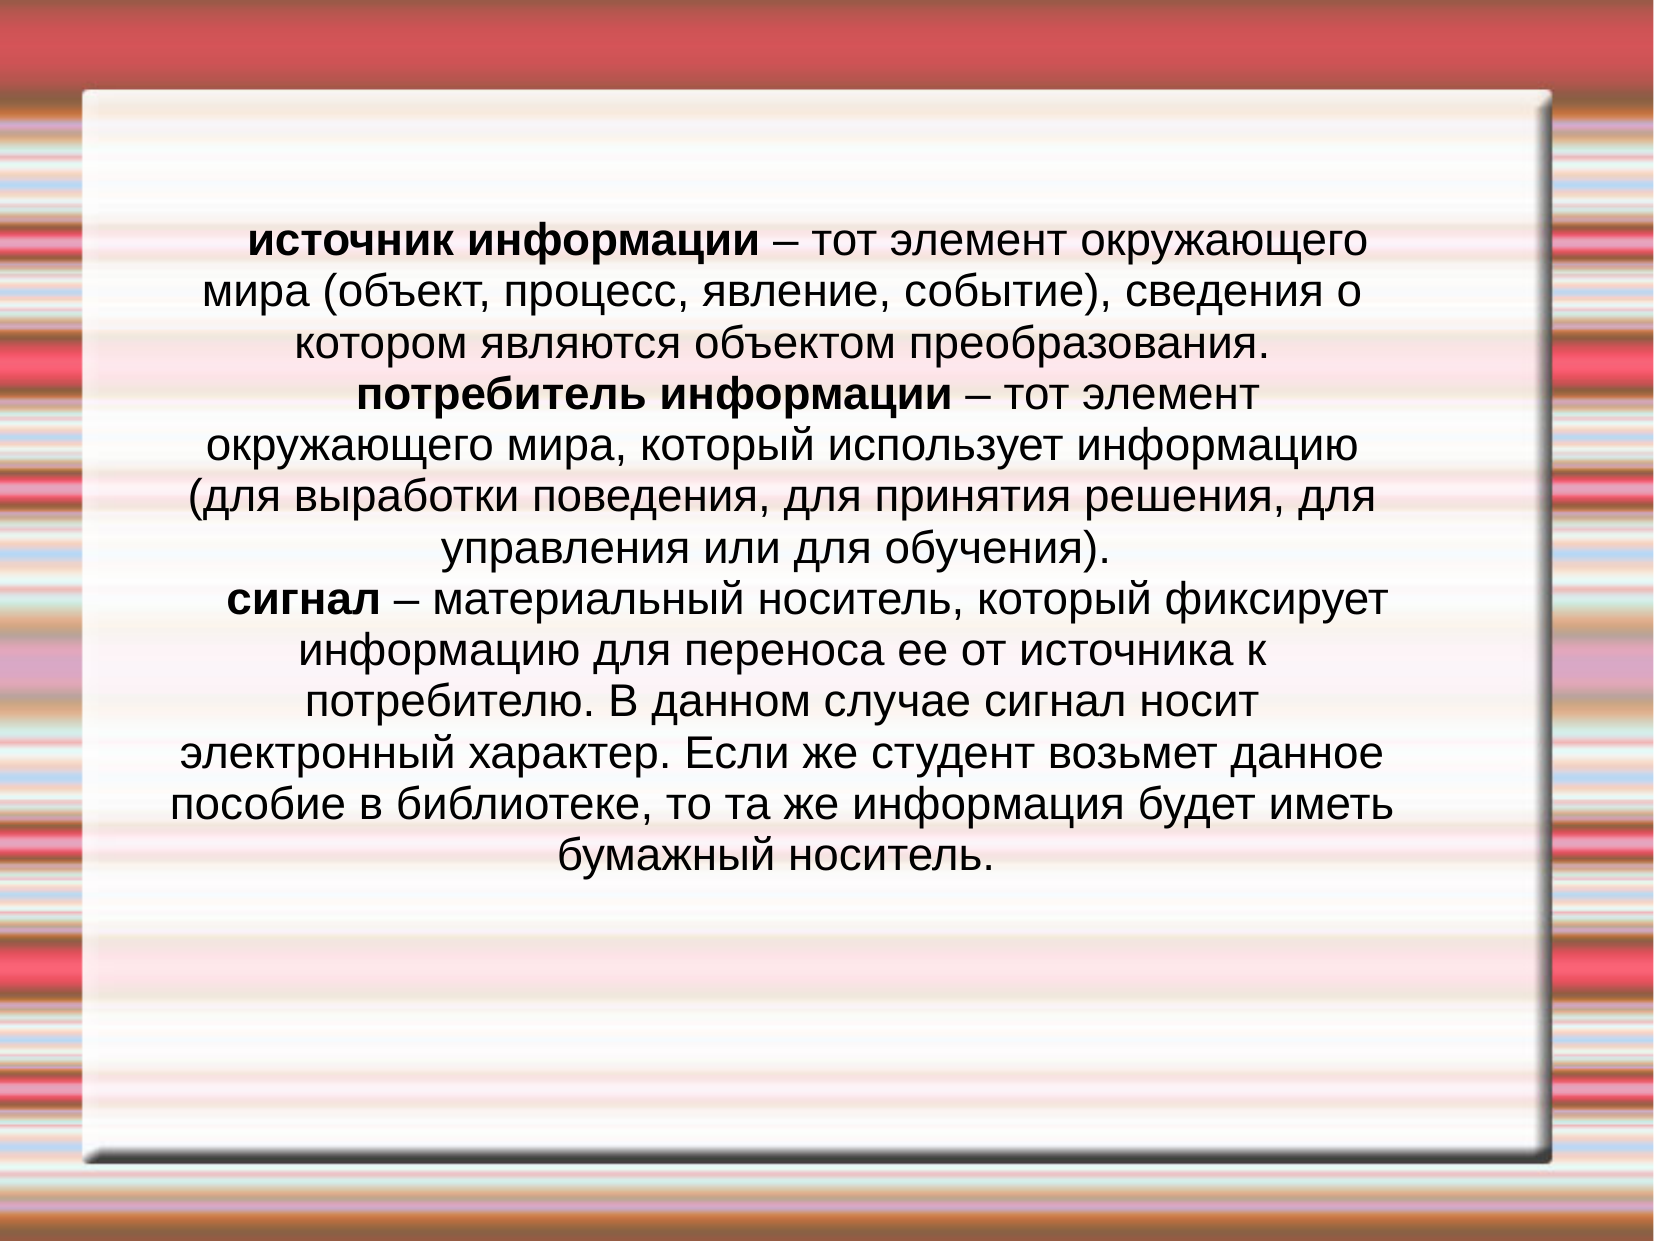

источник информации – тот элемент окружающего мира (объект, процесс, явление, событие), сведения о котором являются объектом преобразования.
 потребитель информации – тот элемент окружающего мира, который использует информацию (для выработки поведения, для принятия решения, для управления или для обучения).
 сигнал – материальный носитель, который фиксирует информацию для переноса ее от источника к потребителю. В данном случае сигнал носит электронный характер. Если же студент возьмет данное пособие в библиотеке, то та же информация будет иметь бумажный носитель.